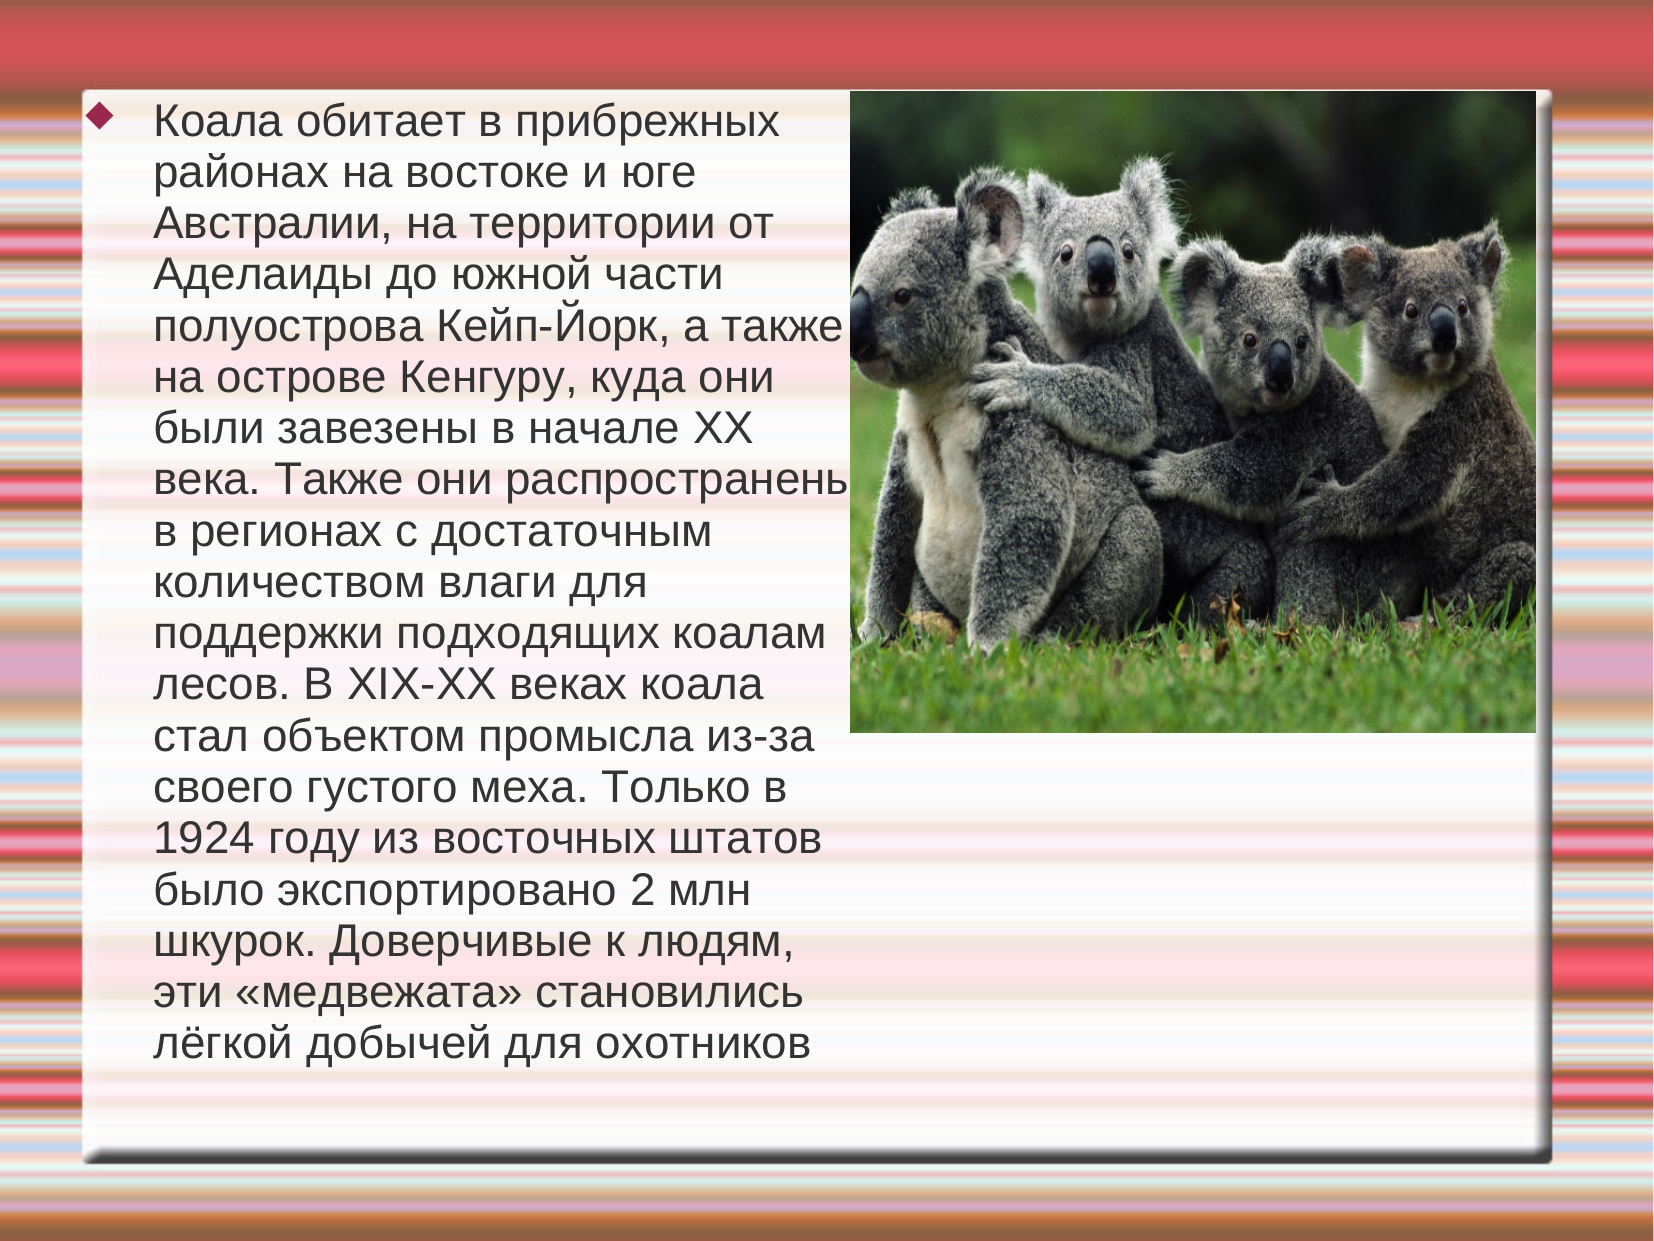

# Коала обитает в прибрежных районах на востоке и юге Австралии, на территории от Аделаиды до южной части полуострова Кейп-Йорк, а также на острове Кенгуру, куда они были завезены в начале XX века. Также они распространены в регионах с достаточным количеством влаги для поддержки подходящих коалам лесов. В XIX-XX веках коала стал объектом промысла из-за своего густого меха. Только в 1924 году из восточных штатов было экспортировано 2 млн шкурок. Доверчивые к людям, эти «медвежата» становились лёгкой добычей для охотников